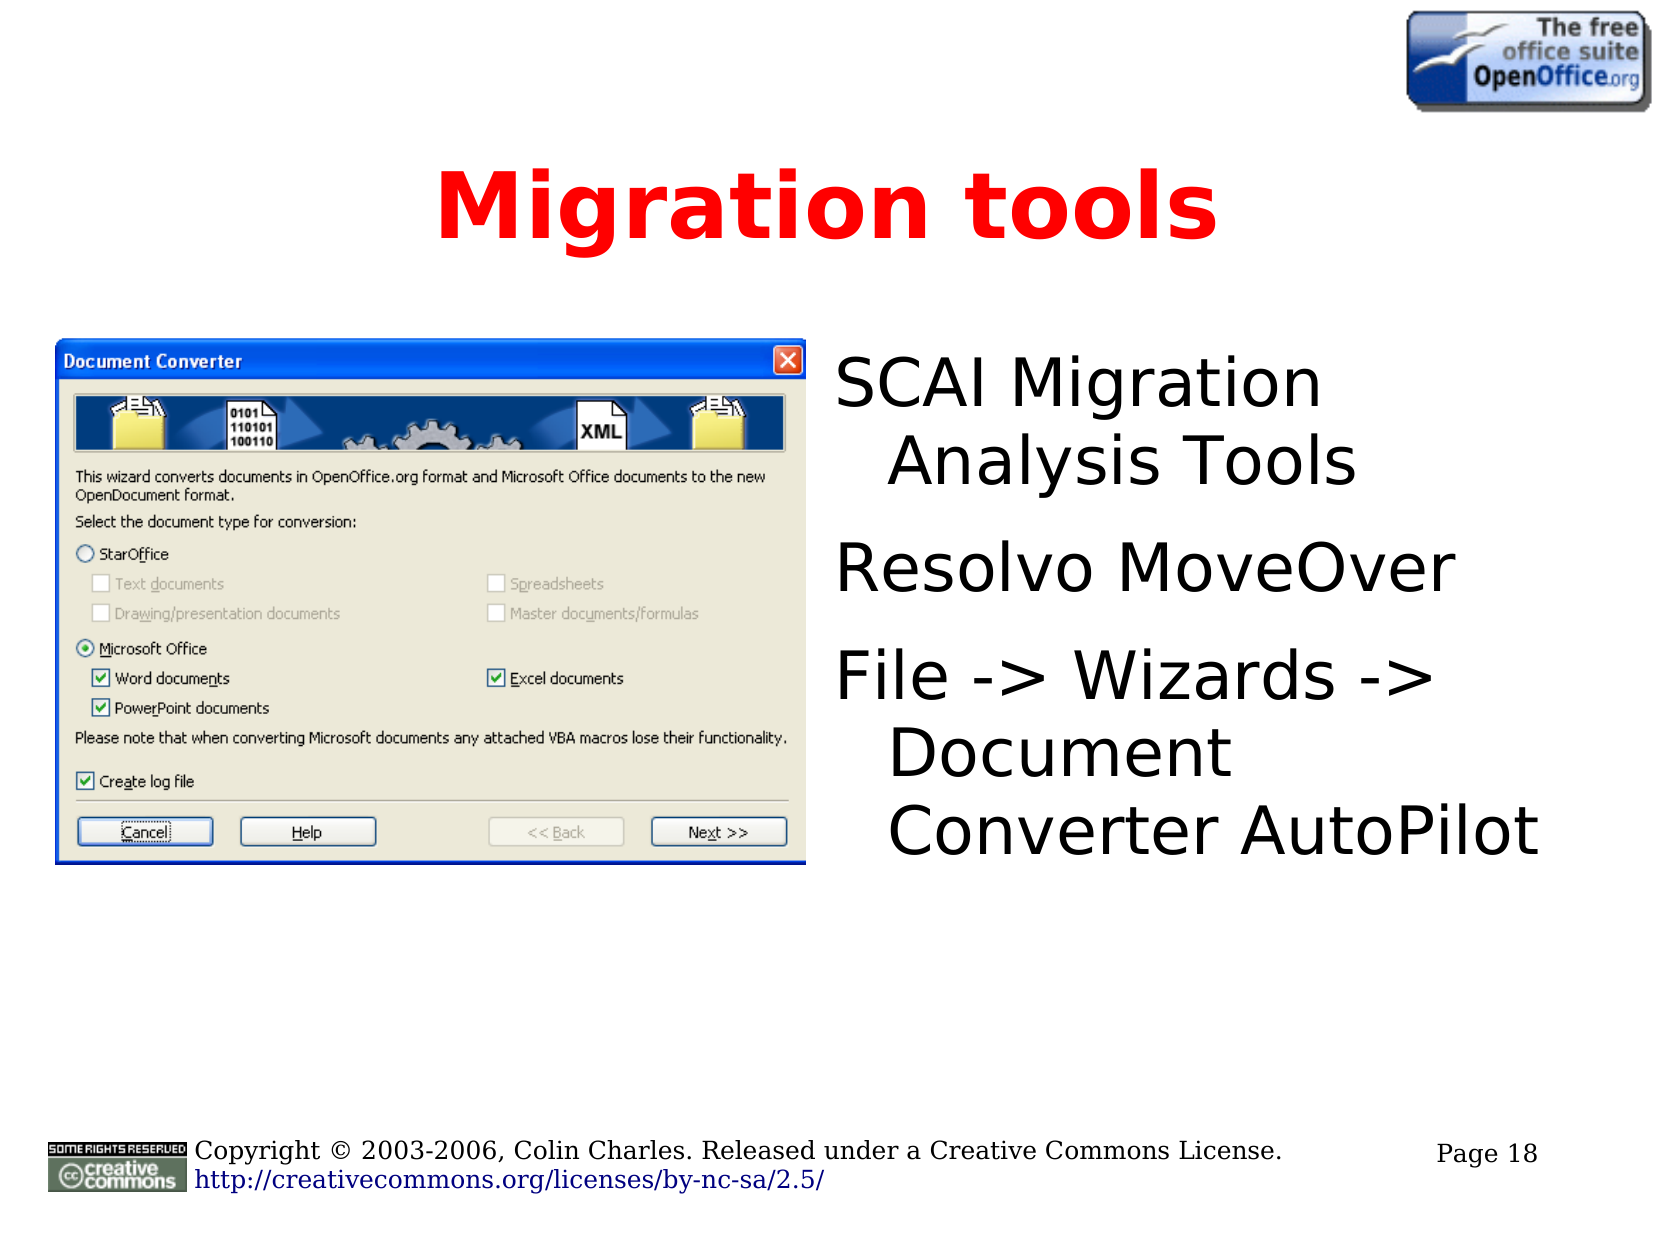

# Migration tools
SCAI Migration Analysis Tools
Resolvo MoveOver
File -> Wizards -> Document Converter AutoPilot